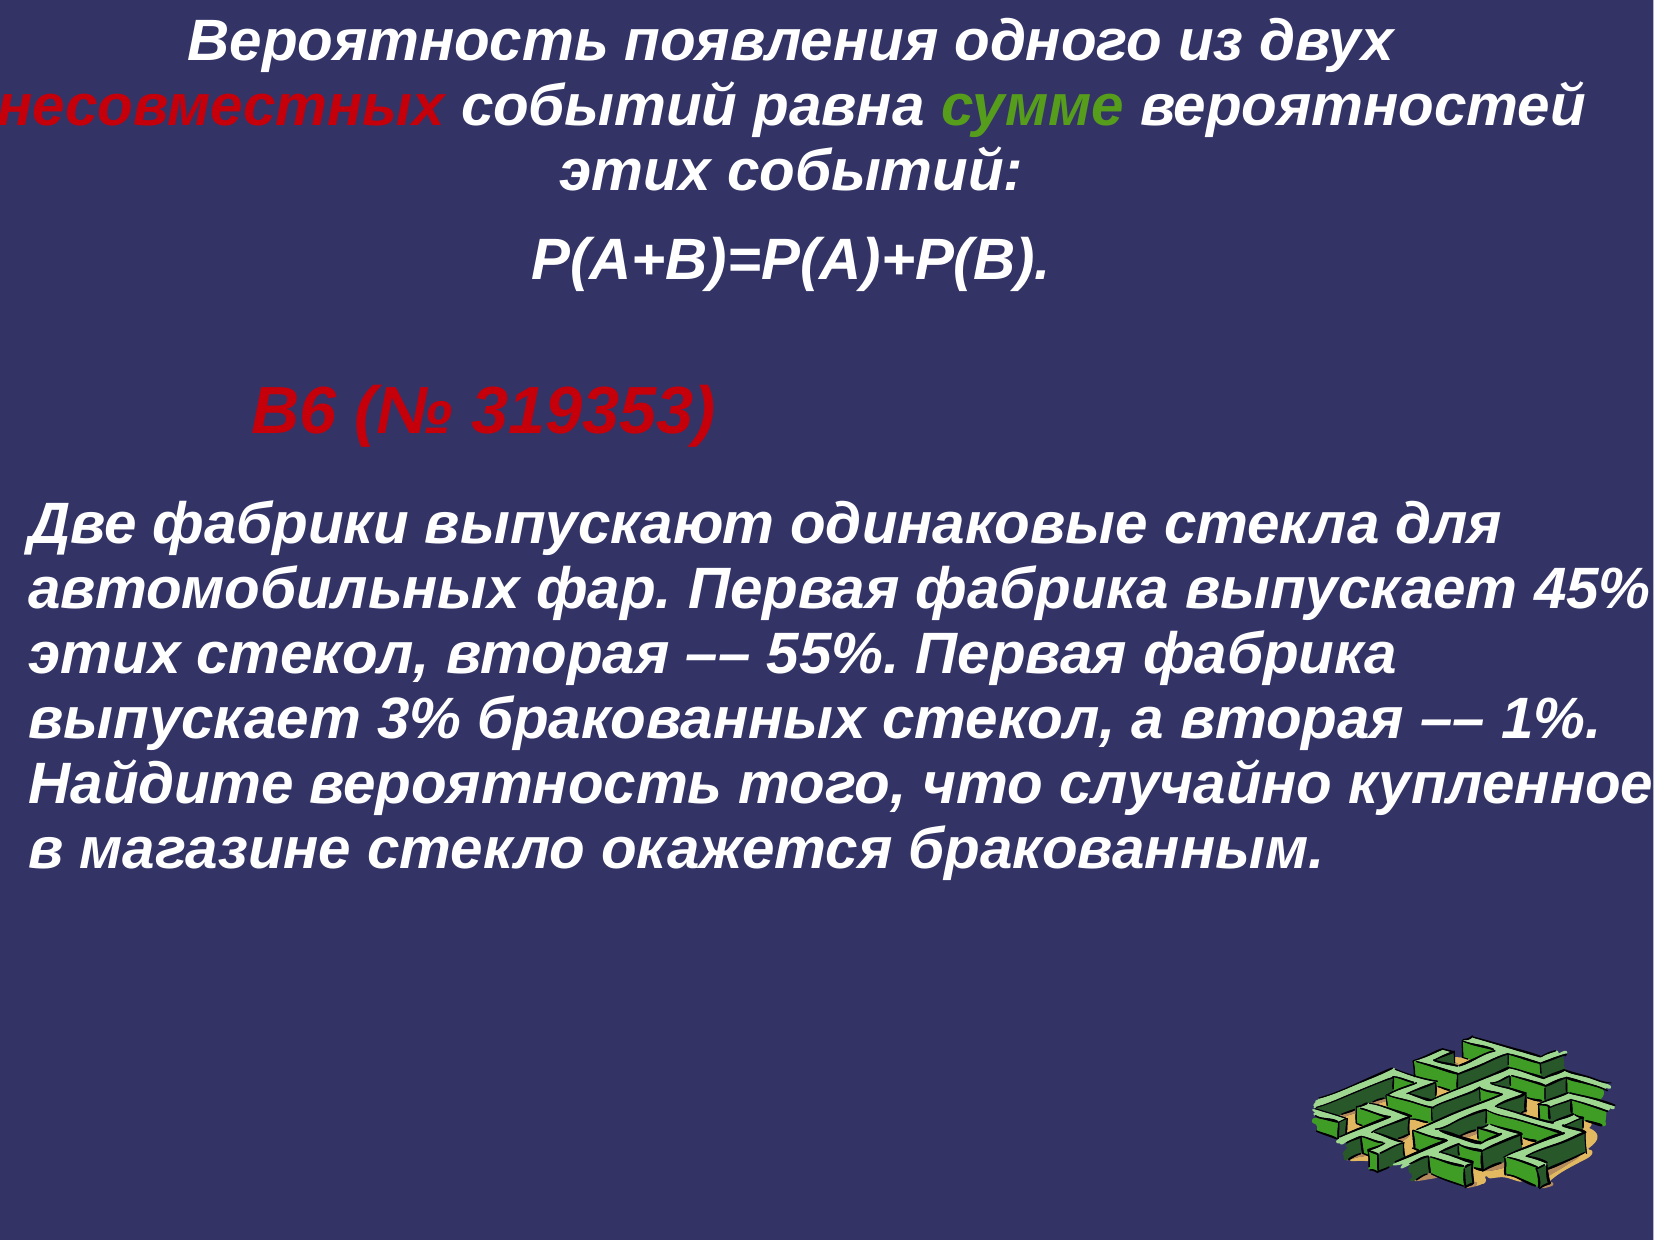

Вероятность появления одного из двух несовместных событий равна сумме вероятностей этих событий:
Р(А+В)=Р(А)+Р(В).
B6 (№ 319353)
Две фабрики выпускают одинаковые стекла для автомобильных фар. Первая фабрика выпускает 45% этих стекол, вторая –– 55%. Первая фабрика выпускает 3% бракованных стекол, а вторая –– 1%. Найдите вероятность того, что случайно купленное в магазине стекло окажется бракованным.